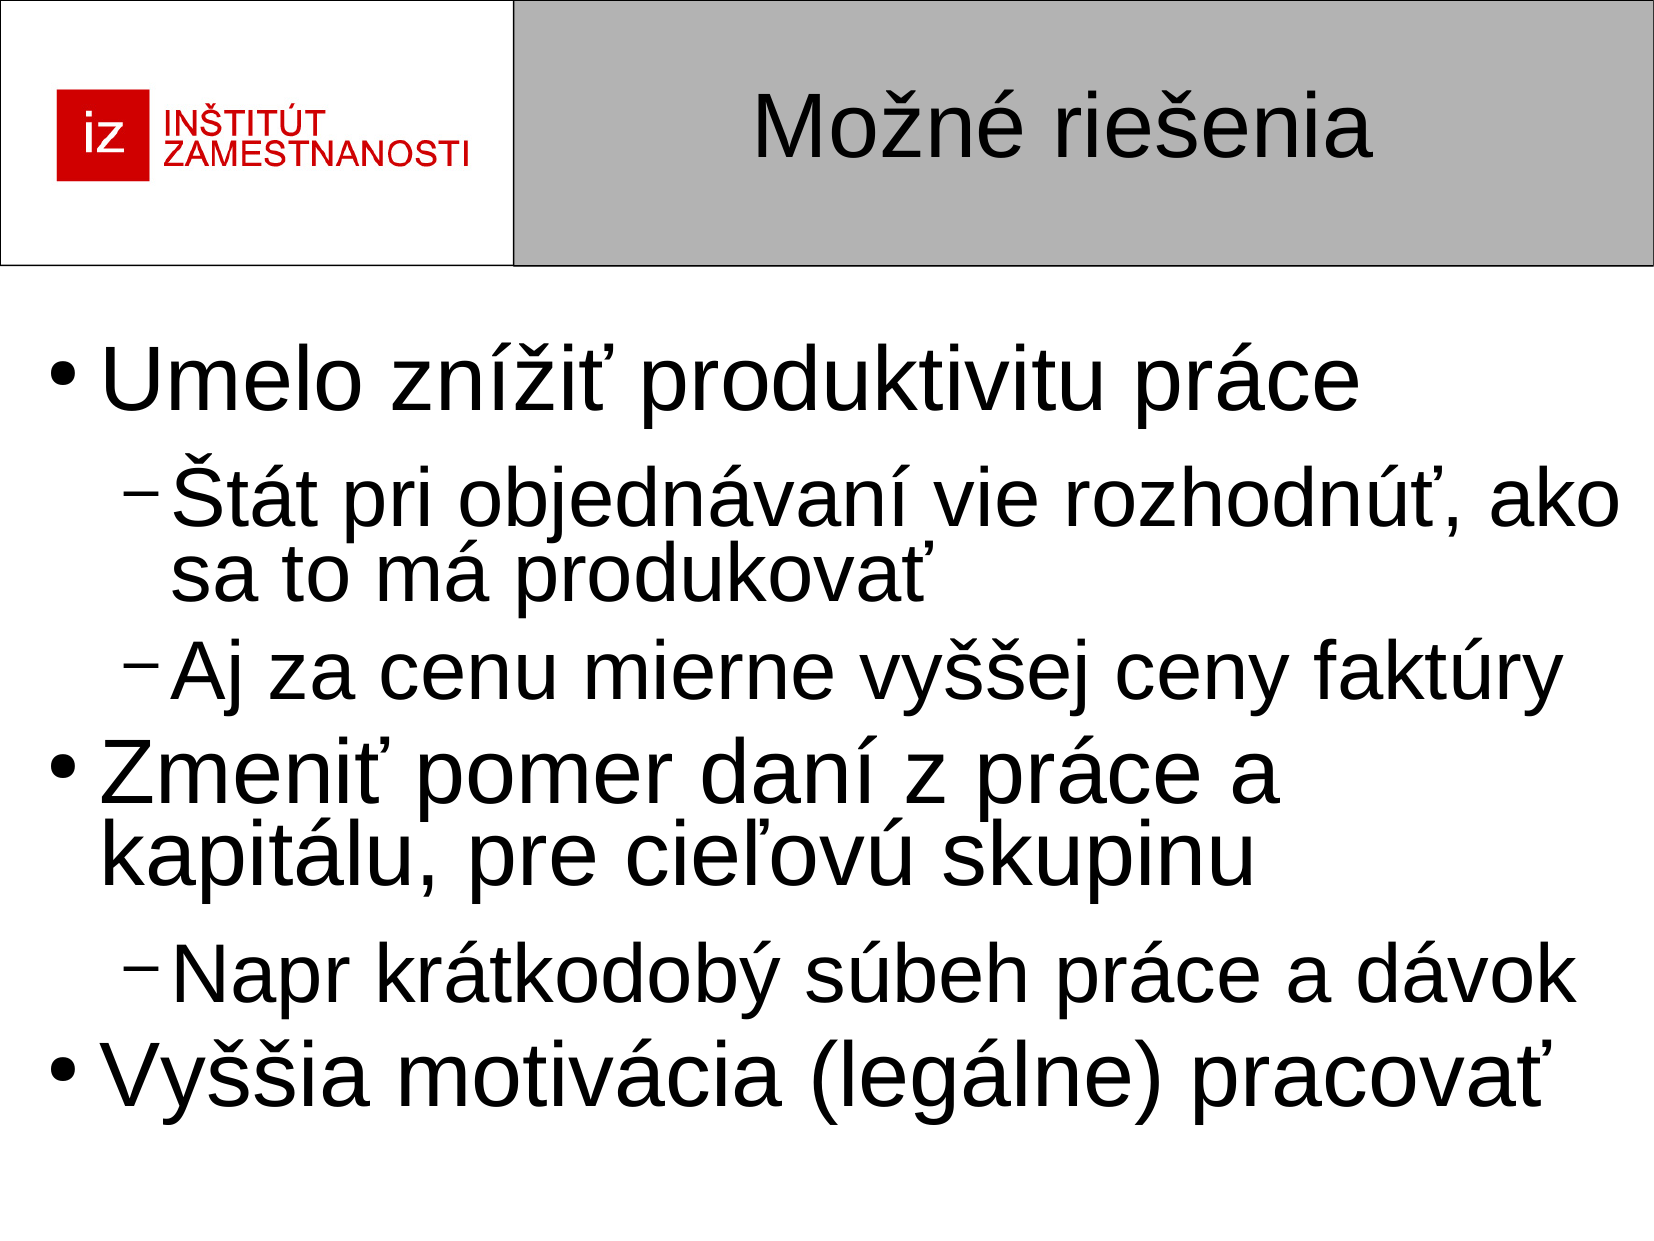

# Možné riešenia
Umelo znížiť produktivitu práce
Štát pri objednávaní vie rozhodnúť, ako sa to má produkovať
Aj za cenu mierne vyššej ceny faktúry
Zmeniť pomer daní z práce a kapitálu, pre cieľovú skupinu
Napr krátkodobý súbeh práce a dávok
Vyššia motivácia (legálne) pracovať